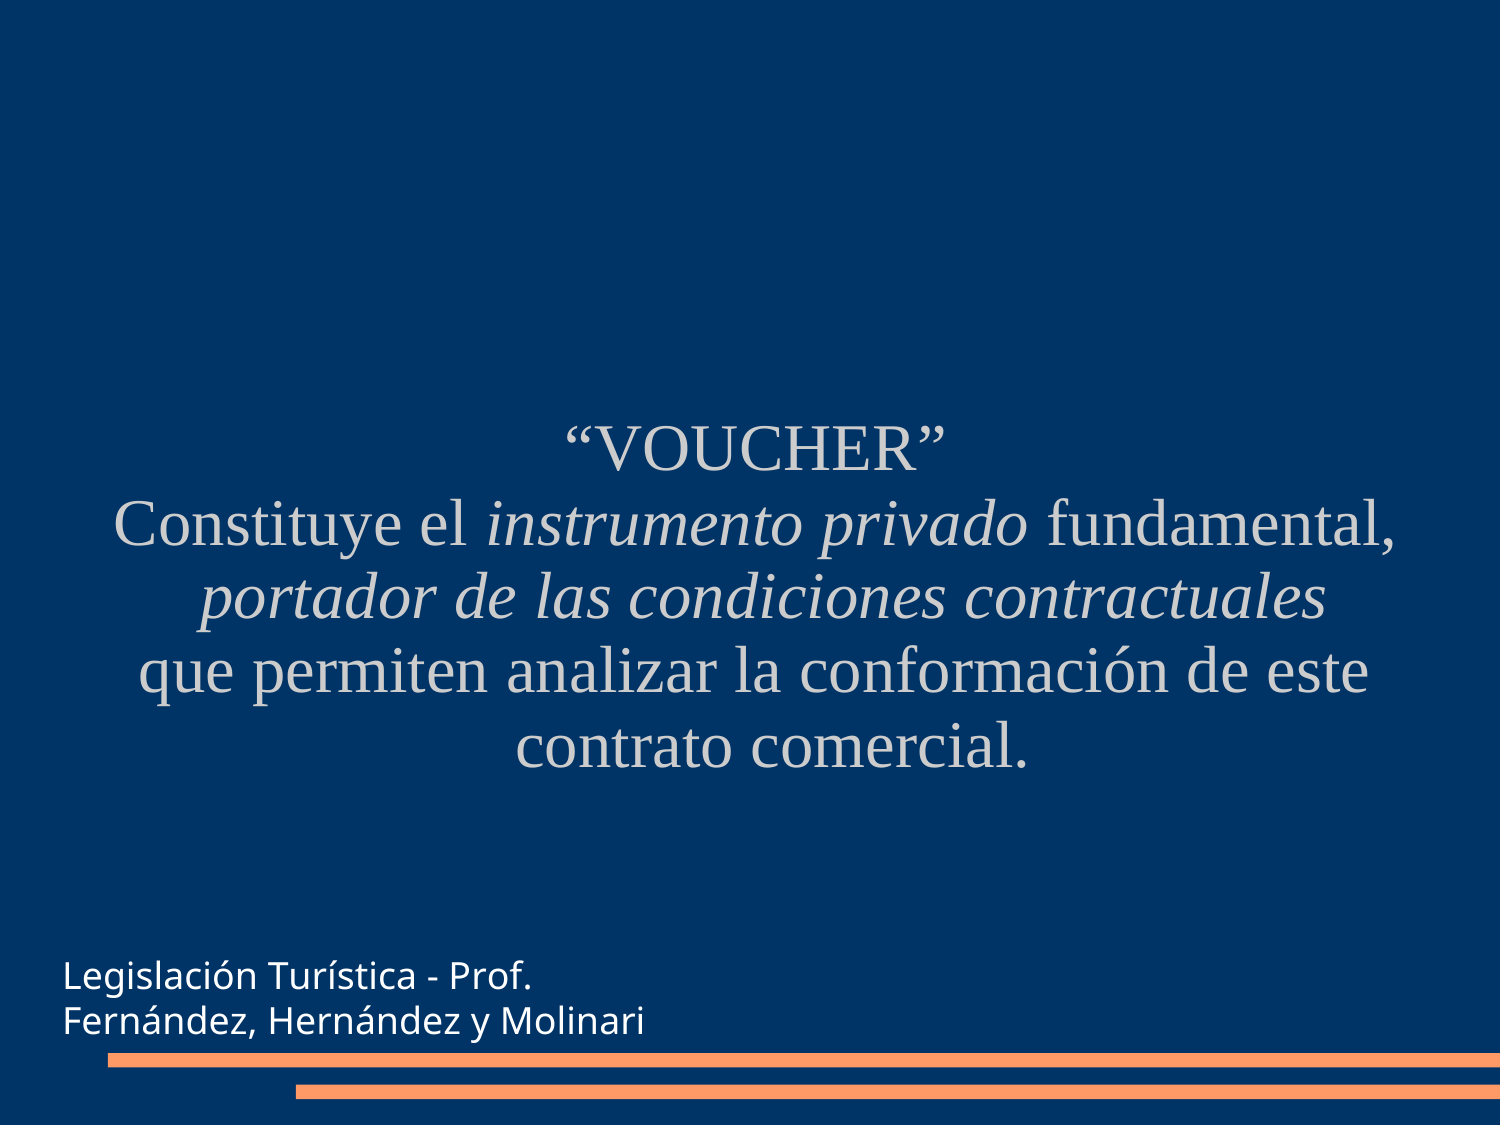

# “VOUCHER”
Constituye el instrumento privado fundamental, portador de las condiciones contractuales
que permiten analizar la conformación de este contrato comercial.
Legislación Turística - Prof. Fernández, Hernández y Molinari